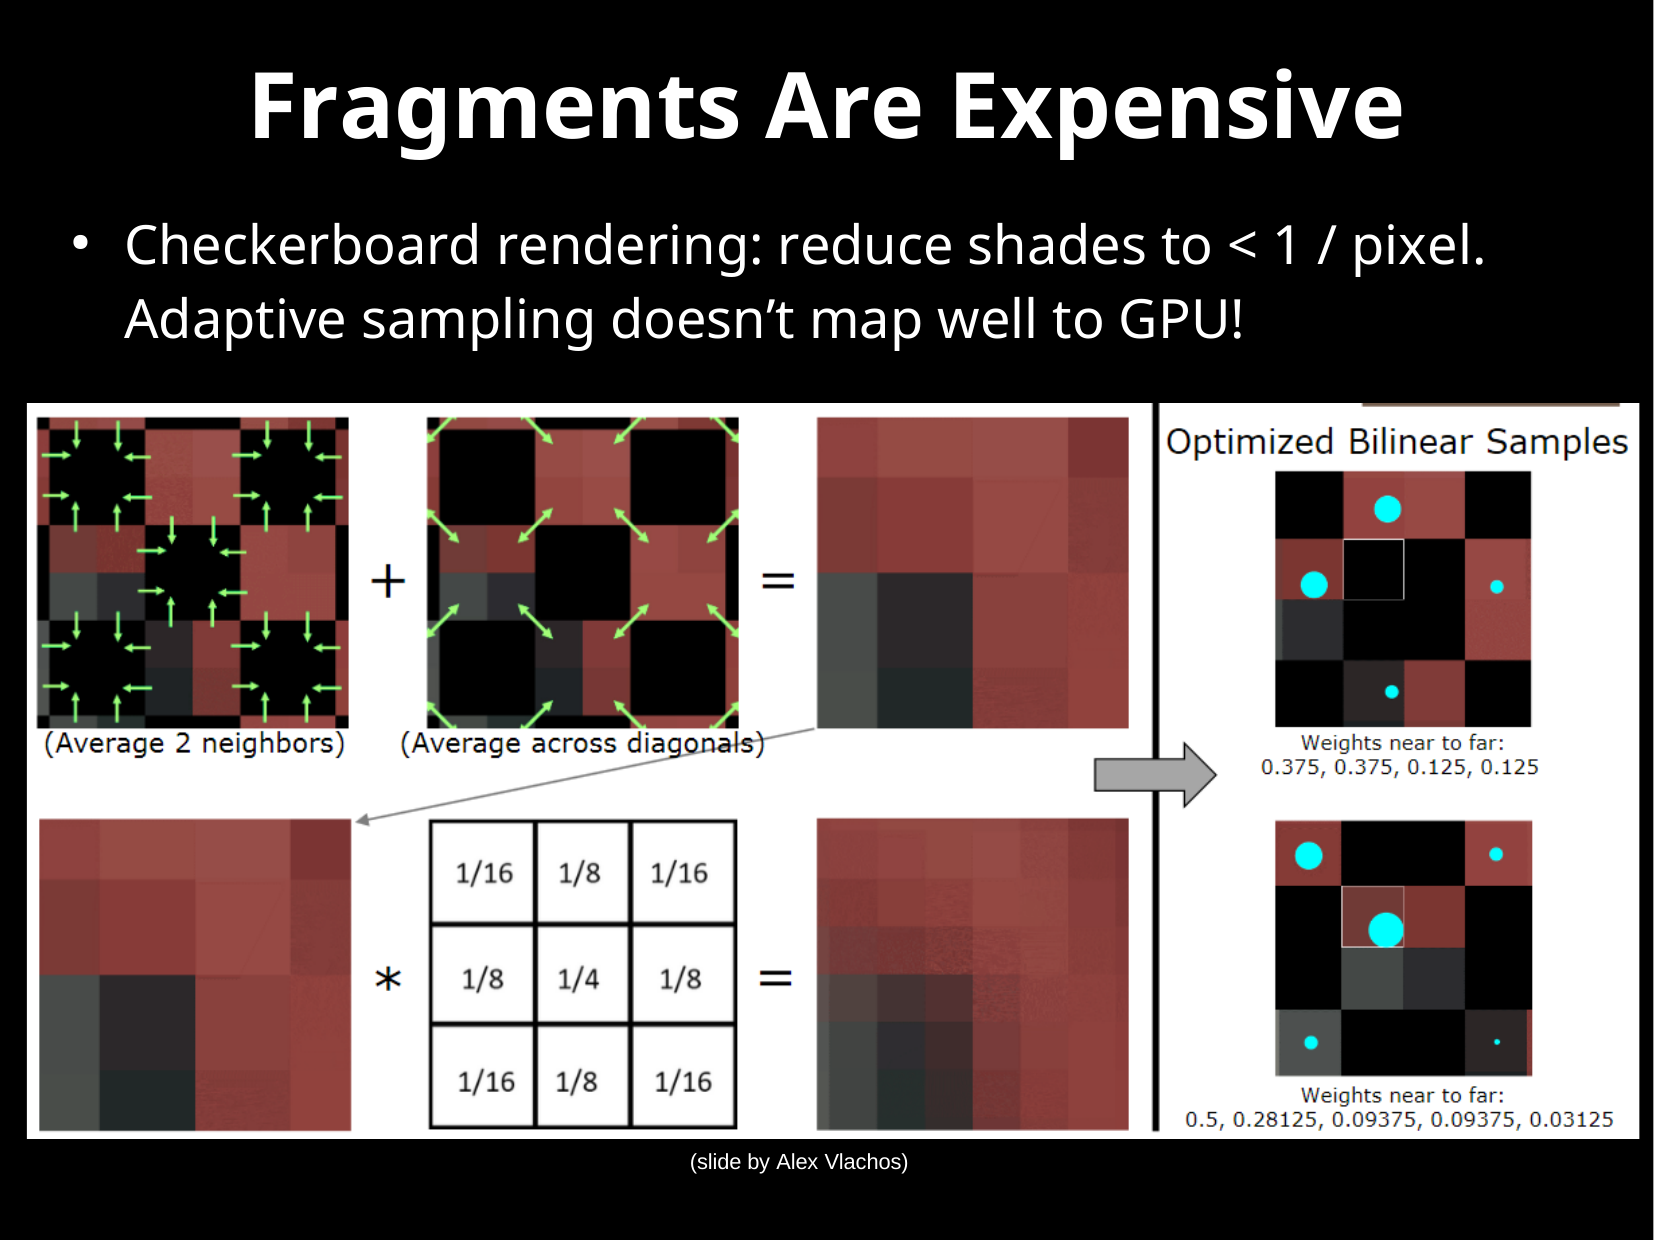

# Fragments Are Expensive
Checkerboard rendering: reduce shades to < 1 / pixel.
Adaptive sampling doesn’t map well to GPU!
4
(slide by Alex Vlachos)